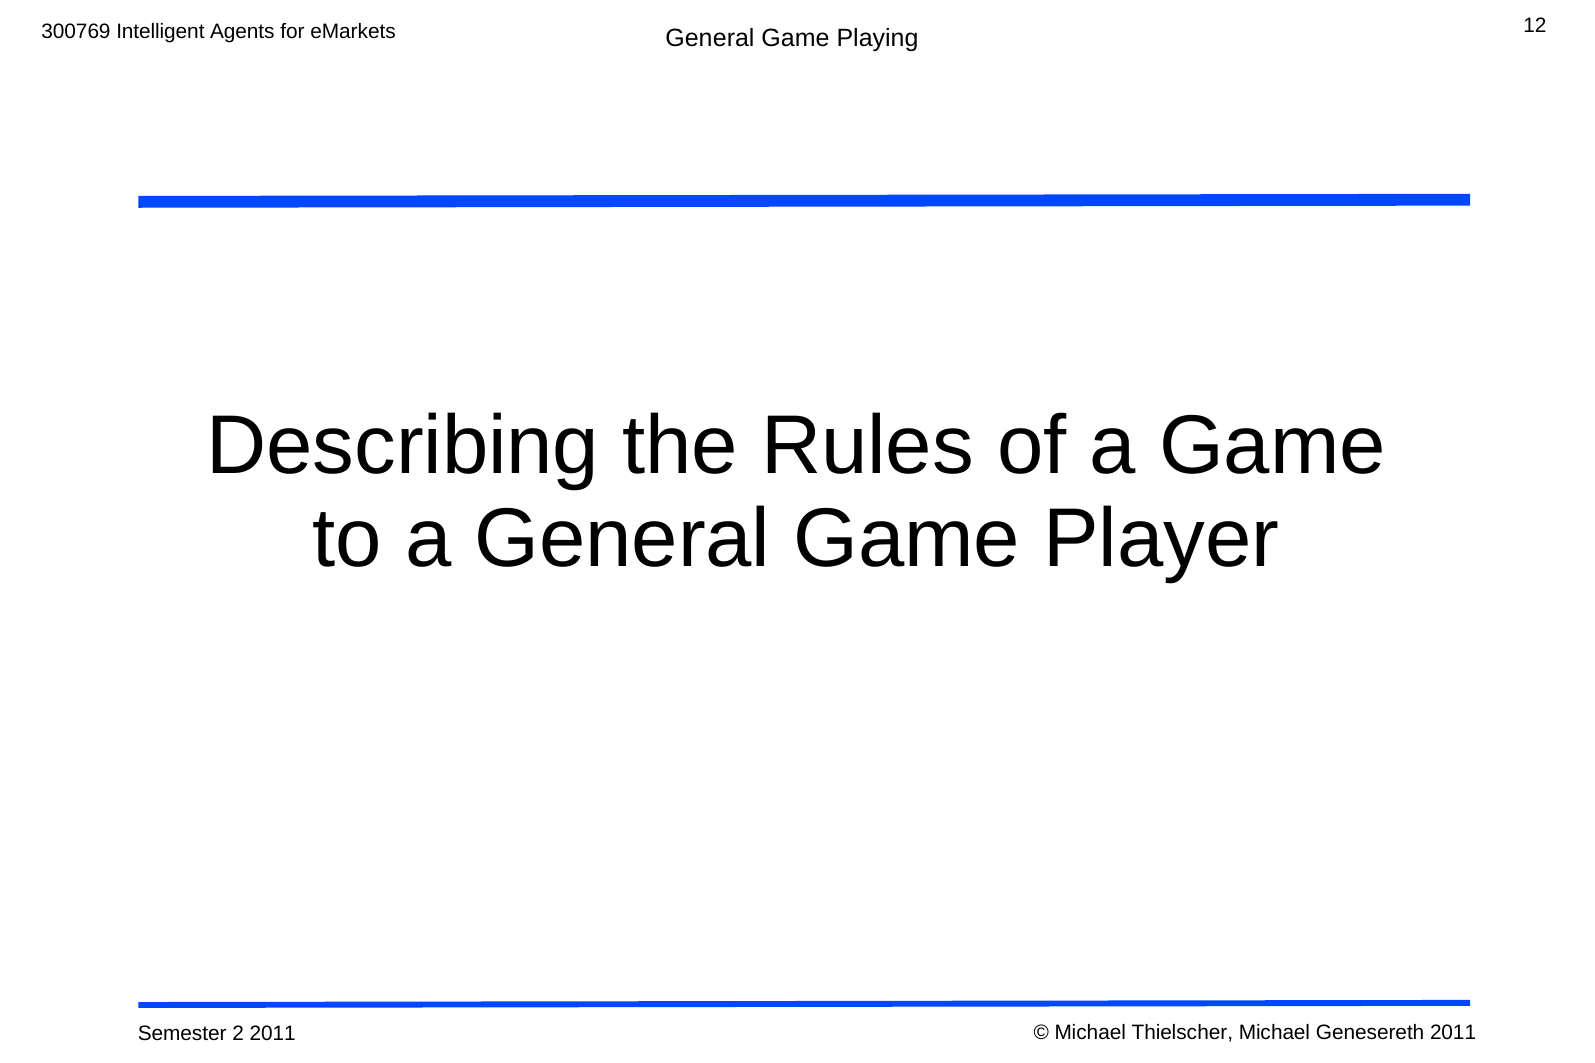

# Describing the Rules of a Game to a General Game Player